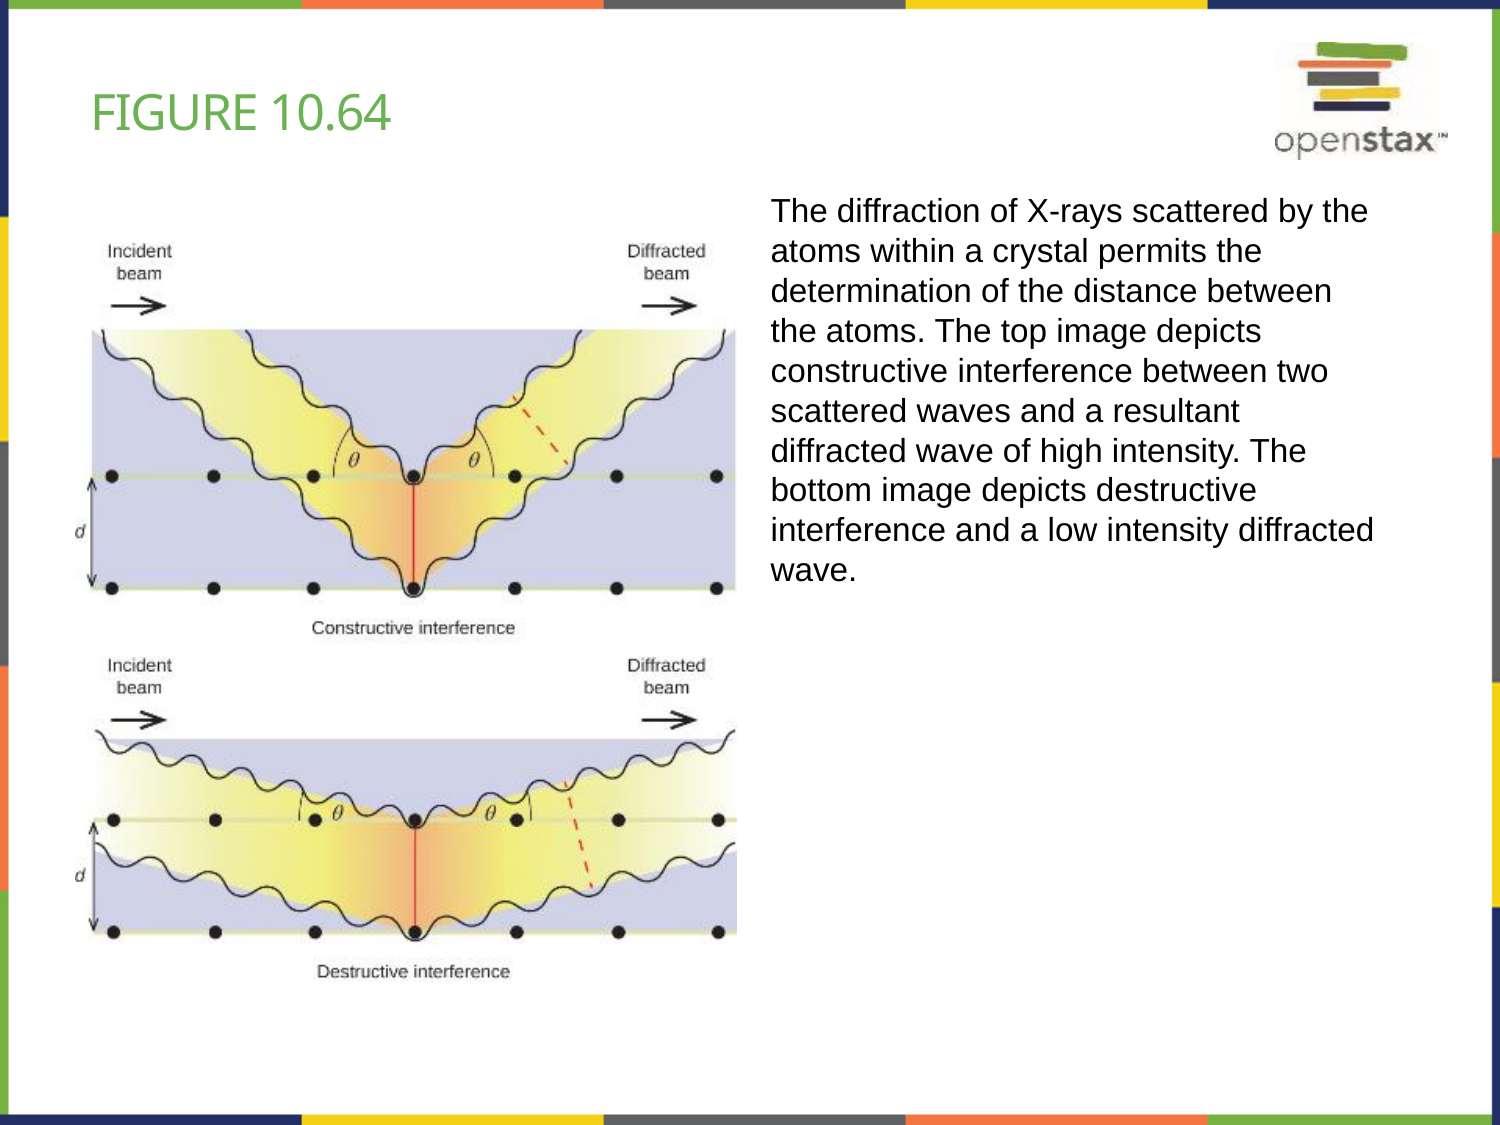

# Figure 10.64
The diffraction of X-rays scattered by the atoms within a crystal permits the determination of the distance between the atoms. The top image depicts constructive interference between two scattered waves and a resultant diffracted wave of high intensity. The bottom image depicts destructive interference and a low intensity diffracted wave.